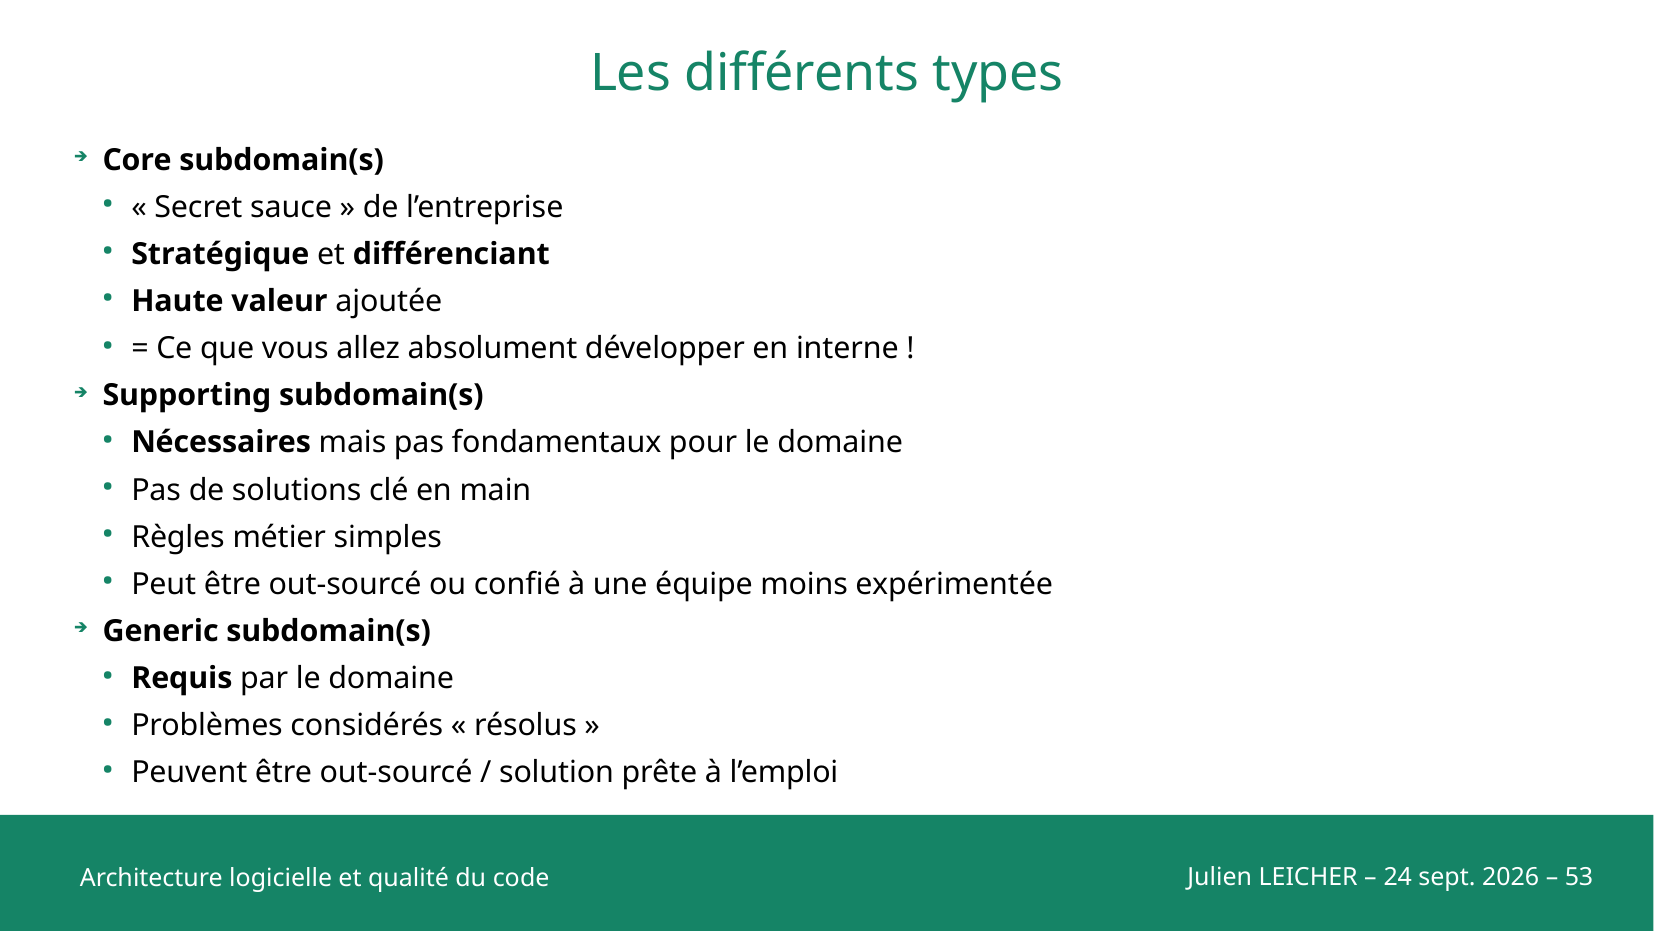

Les différents types
Core subdomain(s)
« Secret sauce » de l’entreprise
Stratégique et différenciant
Haute valeur ajoutée
= Ce que vous allez absolument développer en interne !
Supporting subdomain(s)
Nécessaires mais pas fondamentaux pour le domaine
Pas de solutions clé en main
Règles métier simples
Peut être out-sourcé ou confié à une équipe moins expérimentée
Generic subdomain(s)
Requis par le domaine
Problèmes considérés « résolus »
Peuvent être out-sourcé / solution prête à l’emploi
Julien LEICHER – –
Architecture logicielle et qualité du code